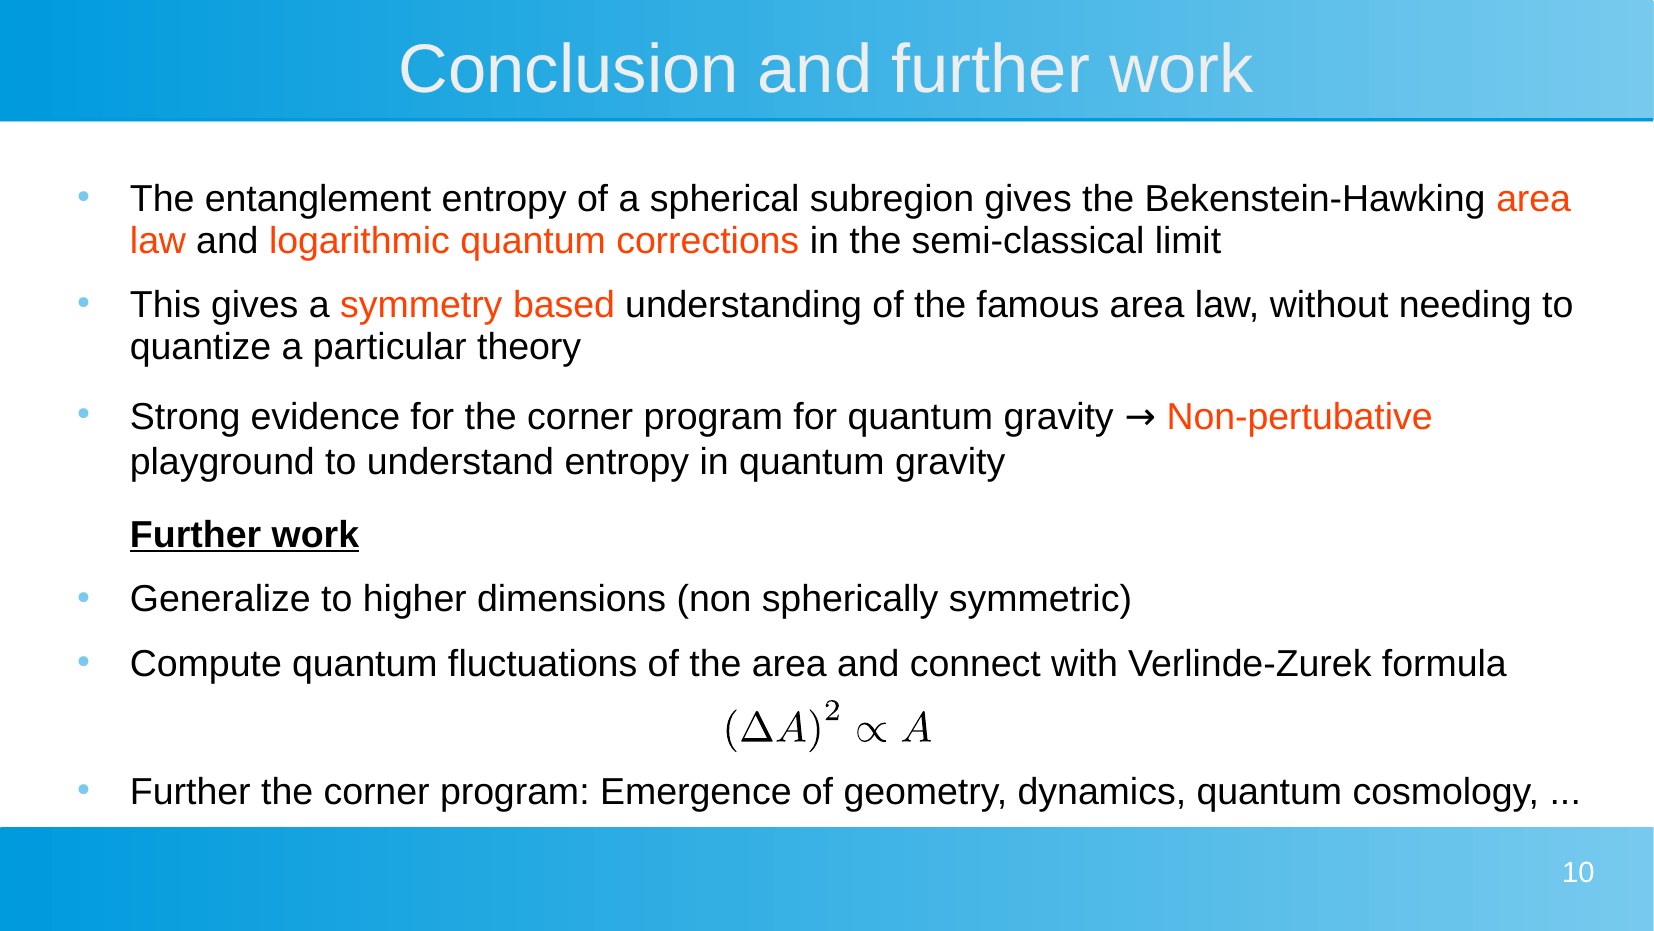

# Conclusion and further work
The entanglement entropy of a spherical subregion gives the Bekenstein-Hawking area law and logarithmic quantum corrections in the semi-classical limit
This gives a symmetry based understanding of the famous area law, without needing to quantize a particular theory
Strong evidence for the corner program for quantum gravity → Non-pertubative playground to understand entropy in quantum gravity
Further work
Generalize to higher dimensions (non spherically symmetric)
Compute quantum fluctuations of the area and connect with Verlinde-Zurek formula
Further the corner program: Emergence of geometry, dynamics, quantum cosmology, ...
10